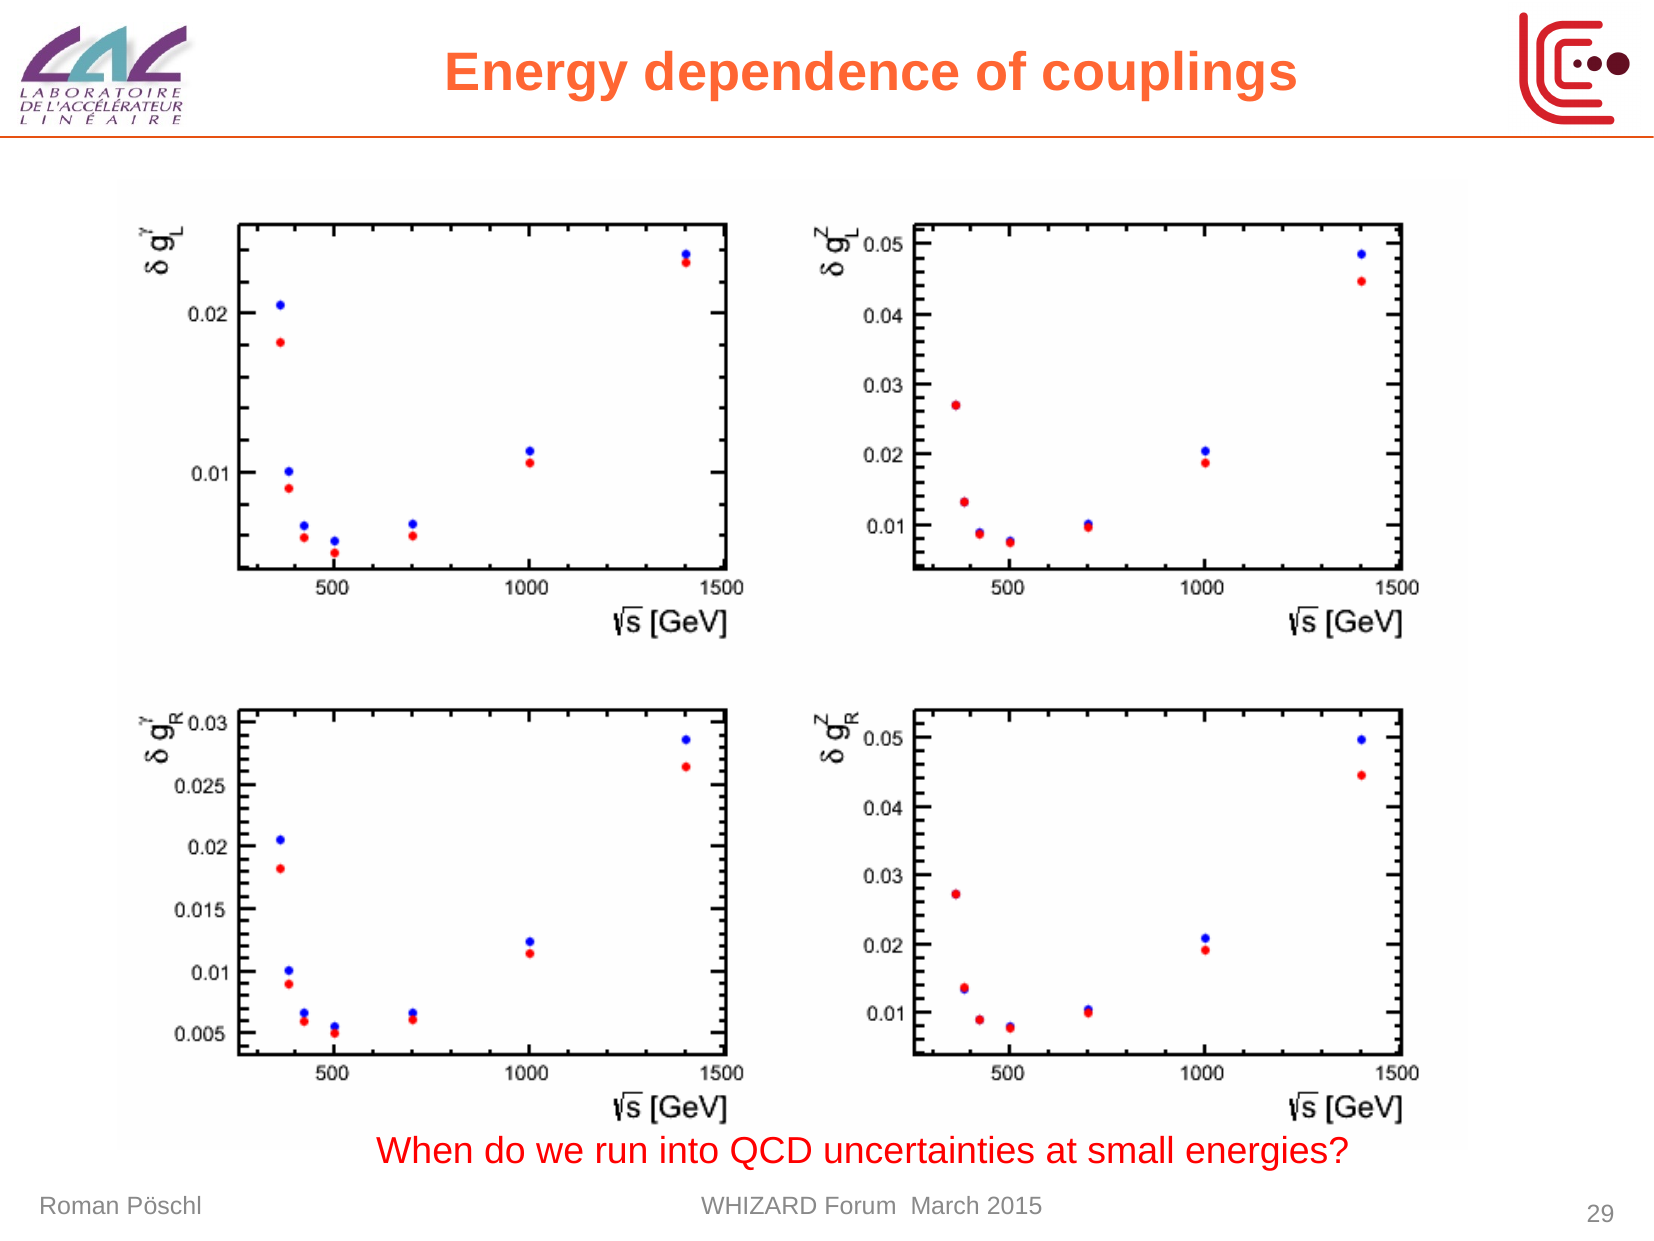

# Energy dependence of couplings
When do we run into QCD uncertainties at small energies?